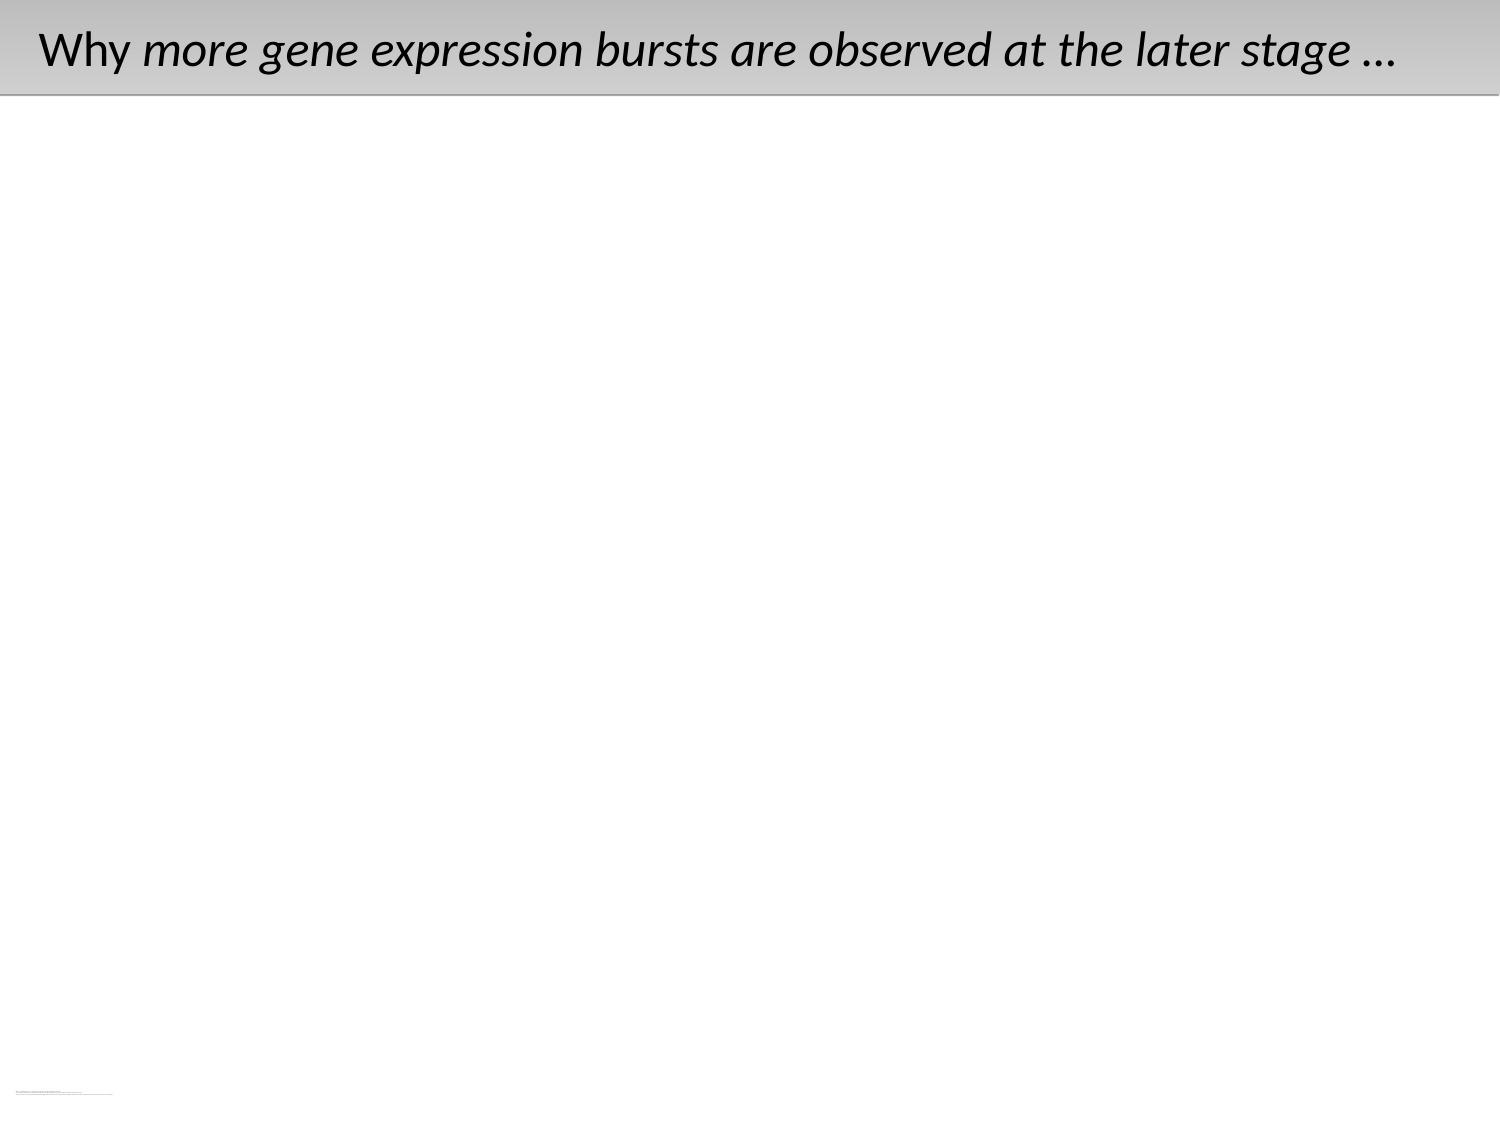

# Why more gene expression bursts are observed at the later stage …
replication of the chromosome results in two or more gene copies at later stages of the cell cycle, which increase the protein production rate
a collision between the replication machinery and the repressor as the replication fork moves through the gene may result in the dissociation of the repressor from its operator and hence a burst of proteins
the probability of bursts is still well distributed across the entire cell cycle, which suggests that basal level of expression does not result solely from the collision between the replication machinery and repressor. Had that been the case, the bursts would only occur at a specific point during the cell cycle.